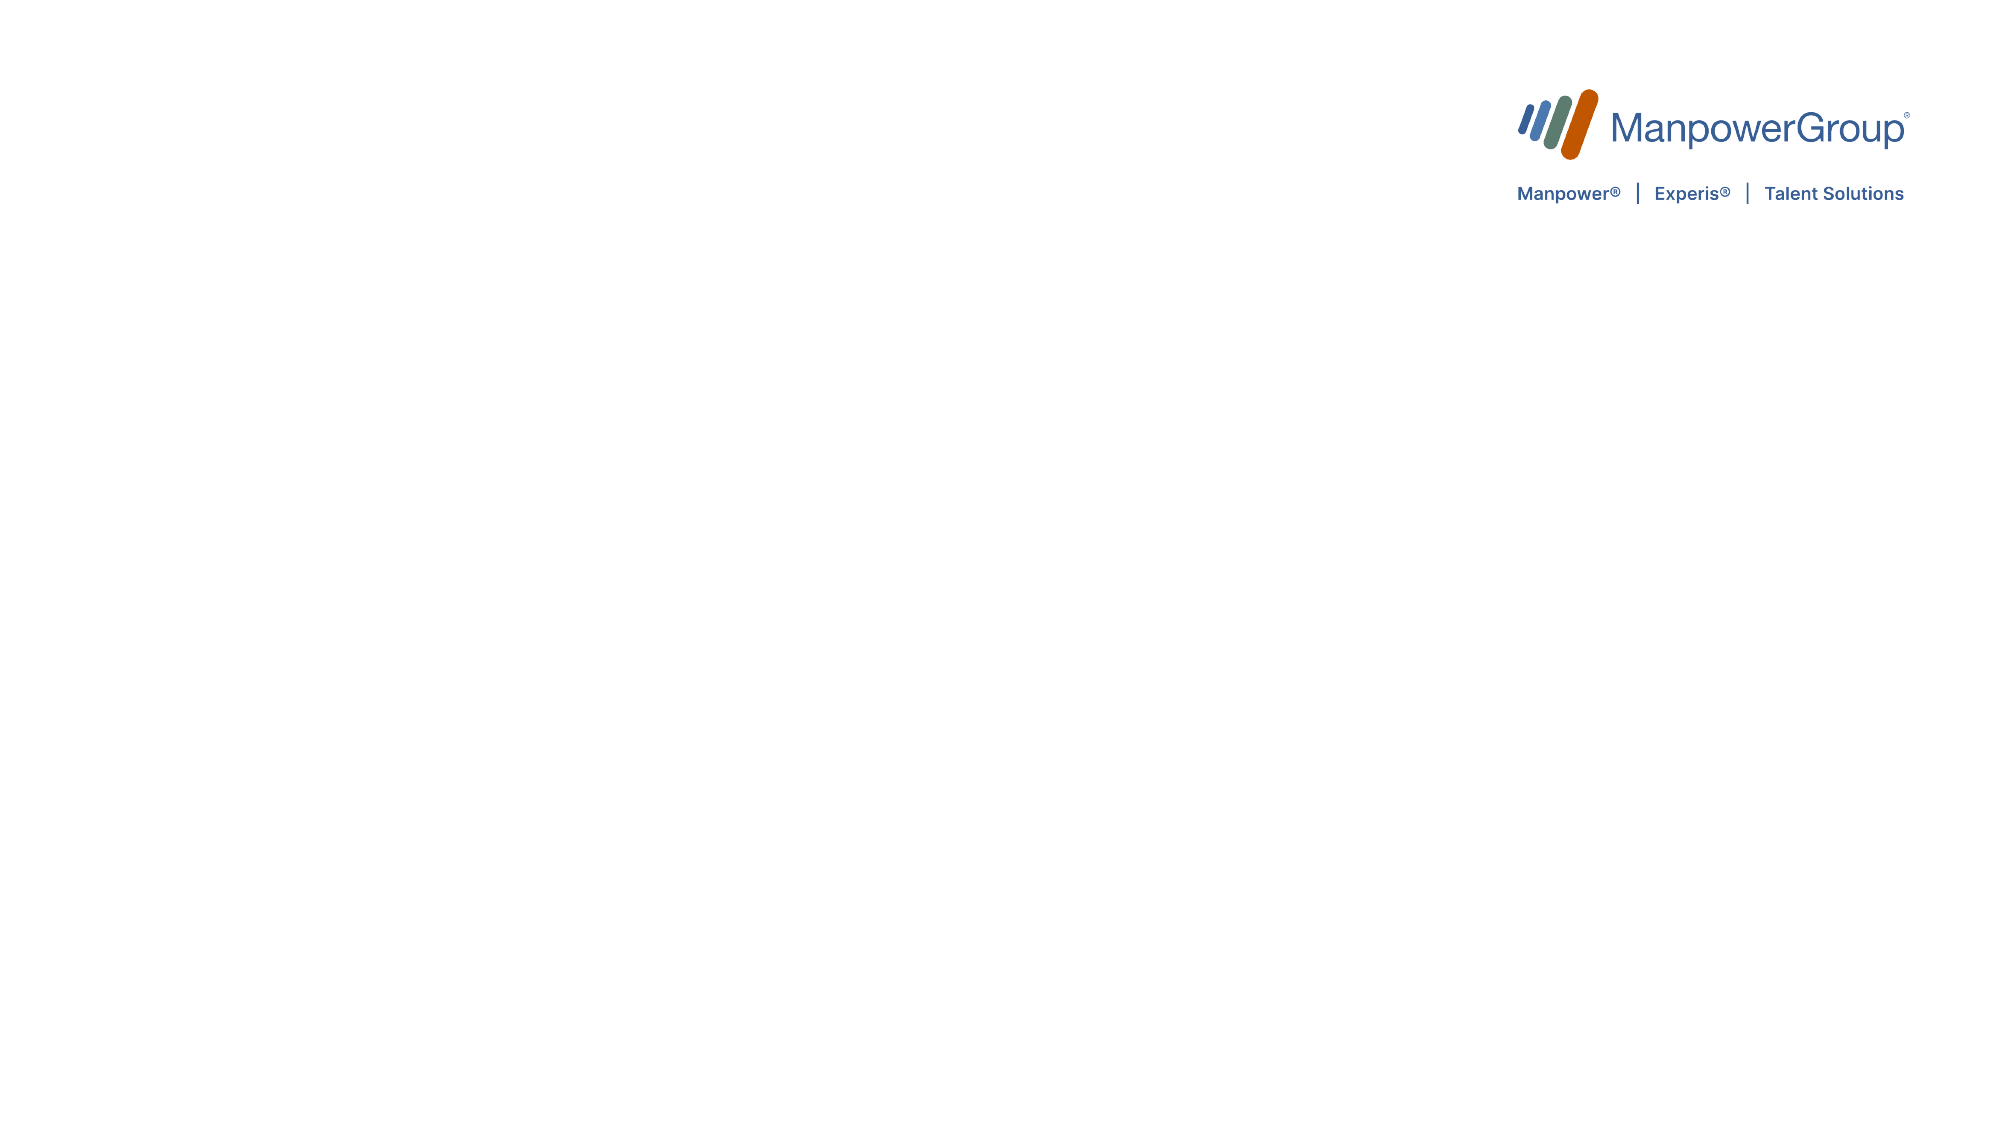

# Encuesta de Expectativas de Empleo ManpowerGroup
Puerto Rico